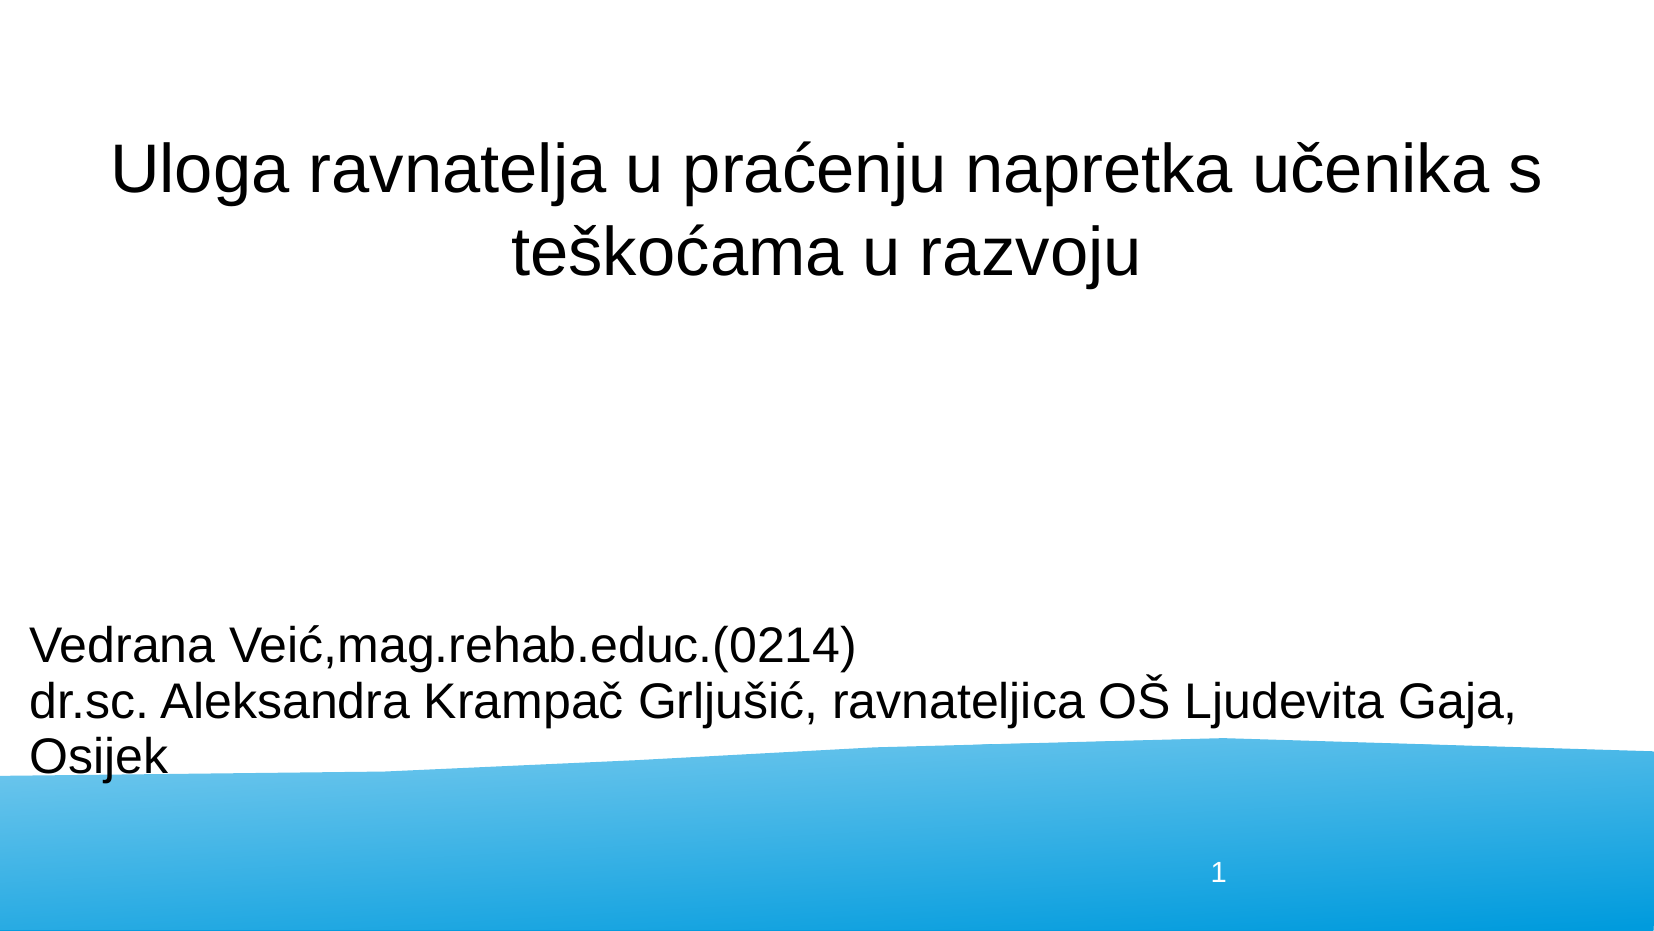

# Uloga ravnatelja u praćenju napretka učenika s teškoćama u razvoju
Vedrana Veić,mag.rehab.educ.(0214)
dr.sc. Aleksandra Krampač Grljušić, ravnateljica OŠ Ljudevita Gaja, Osijek